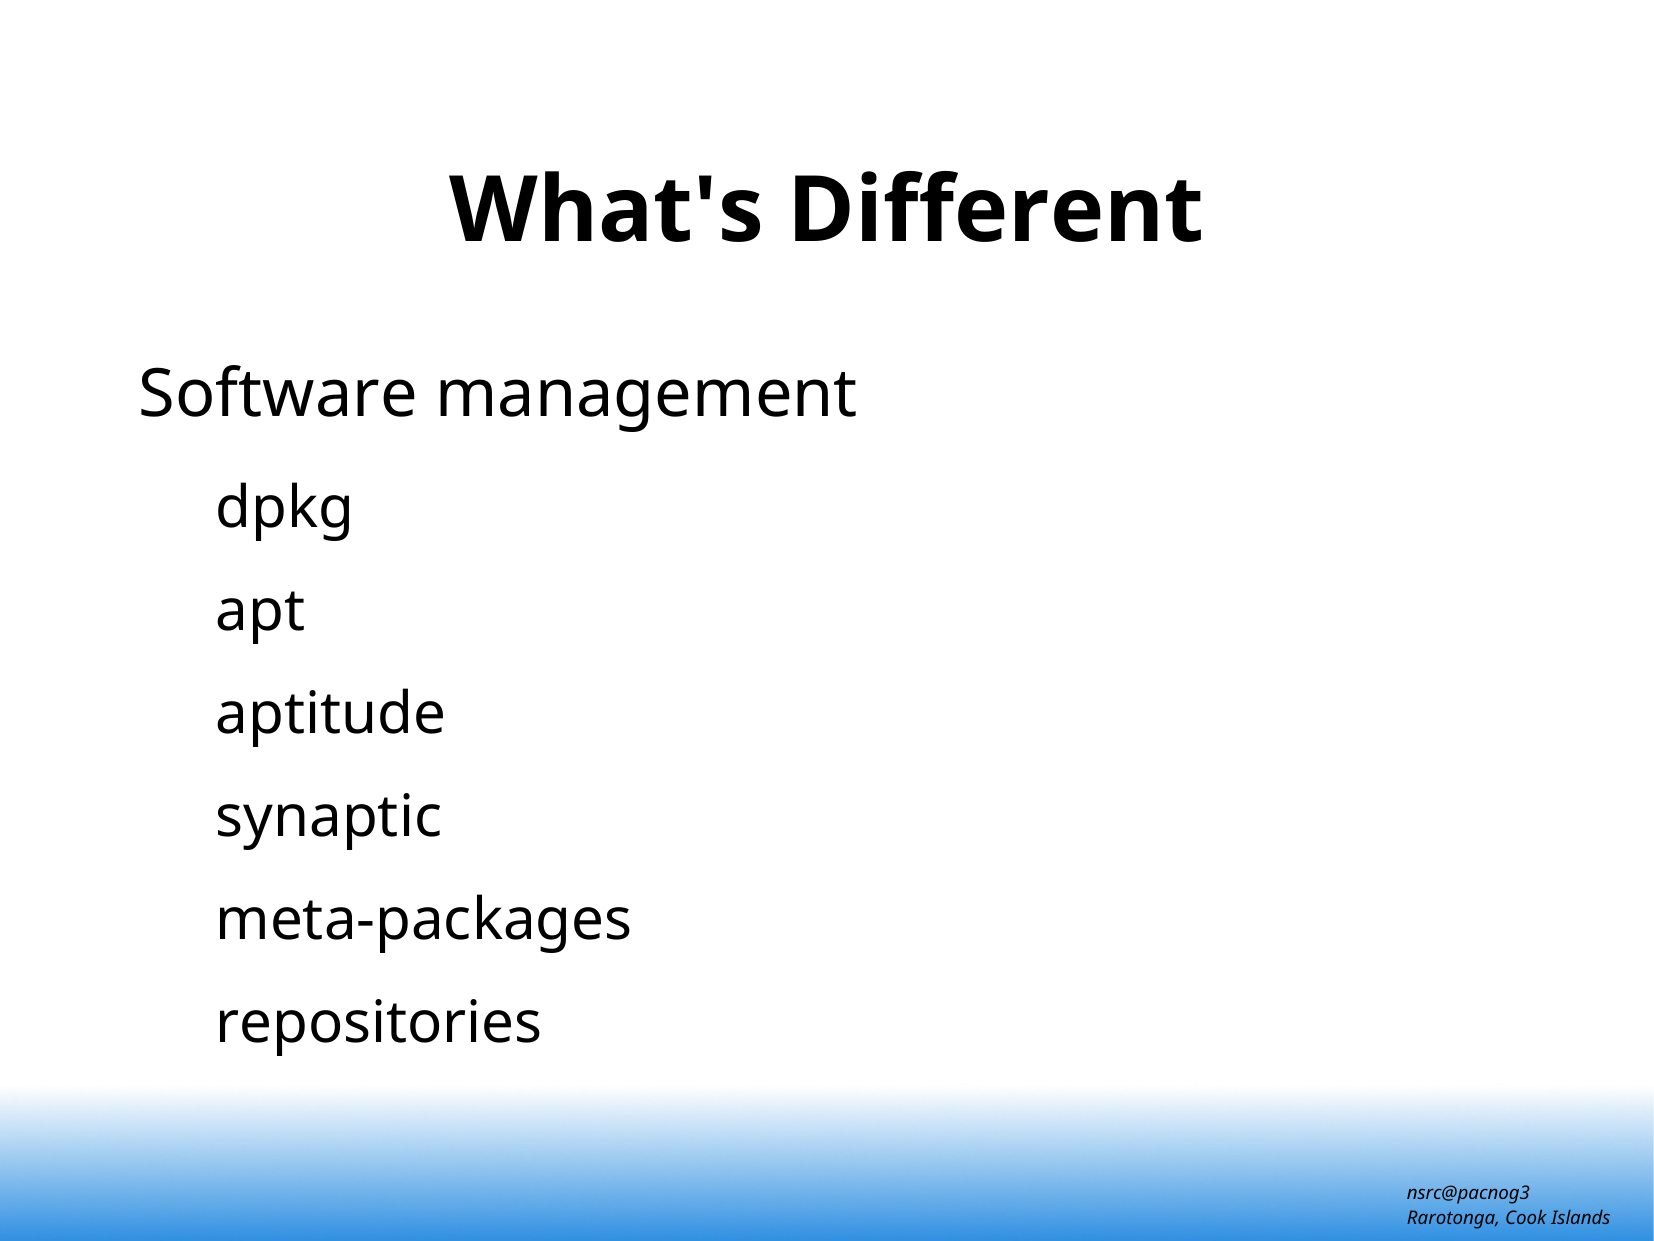

# What's Different
Software management
dpkg
apt
aptitude
synaptic
meta-packages
repositories